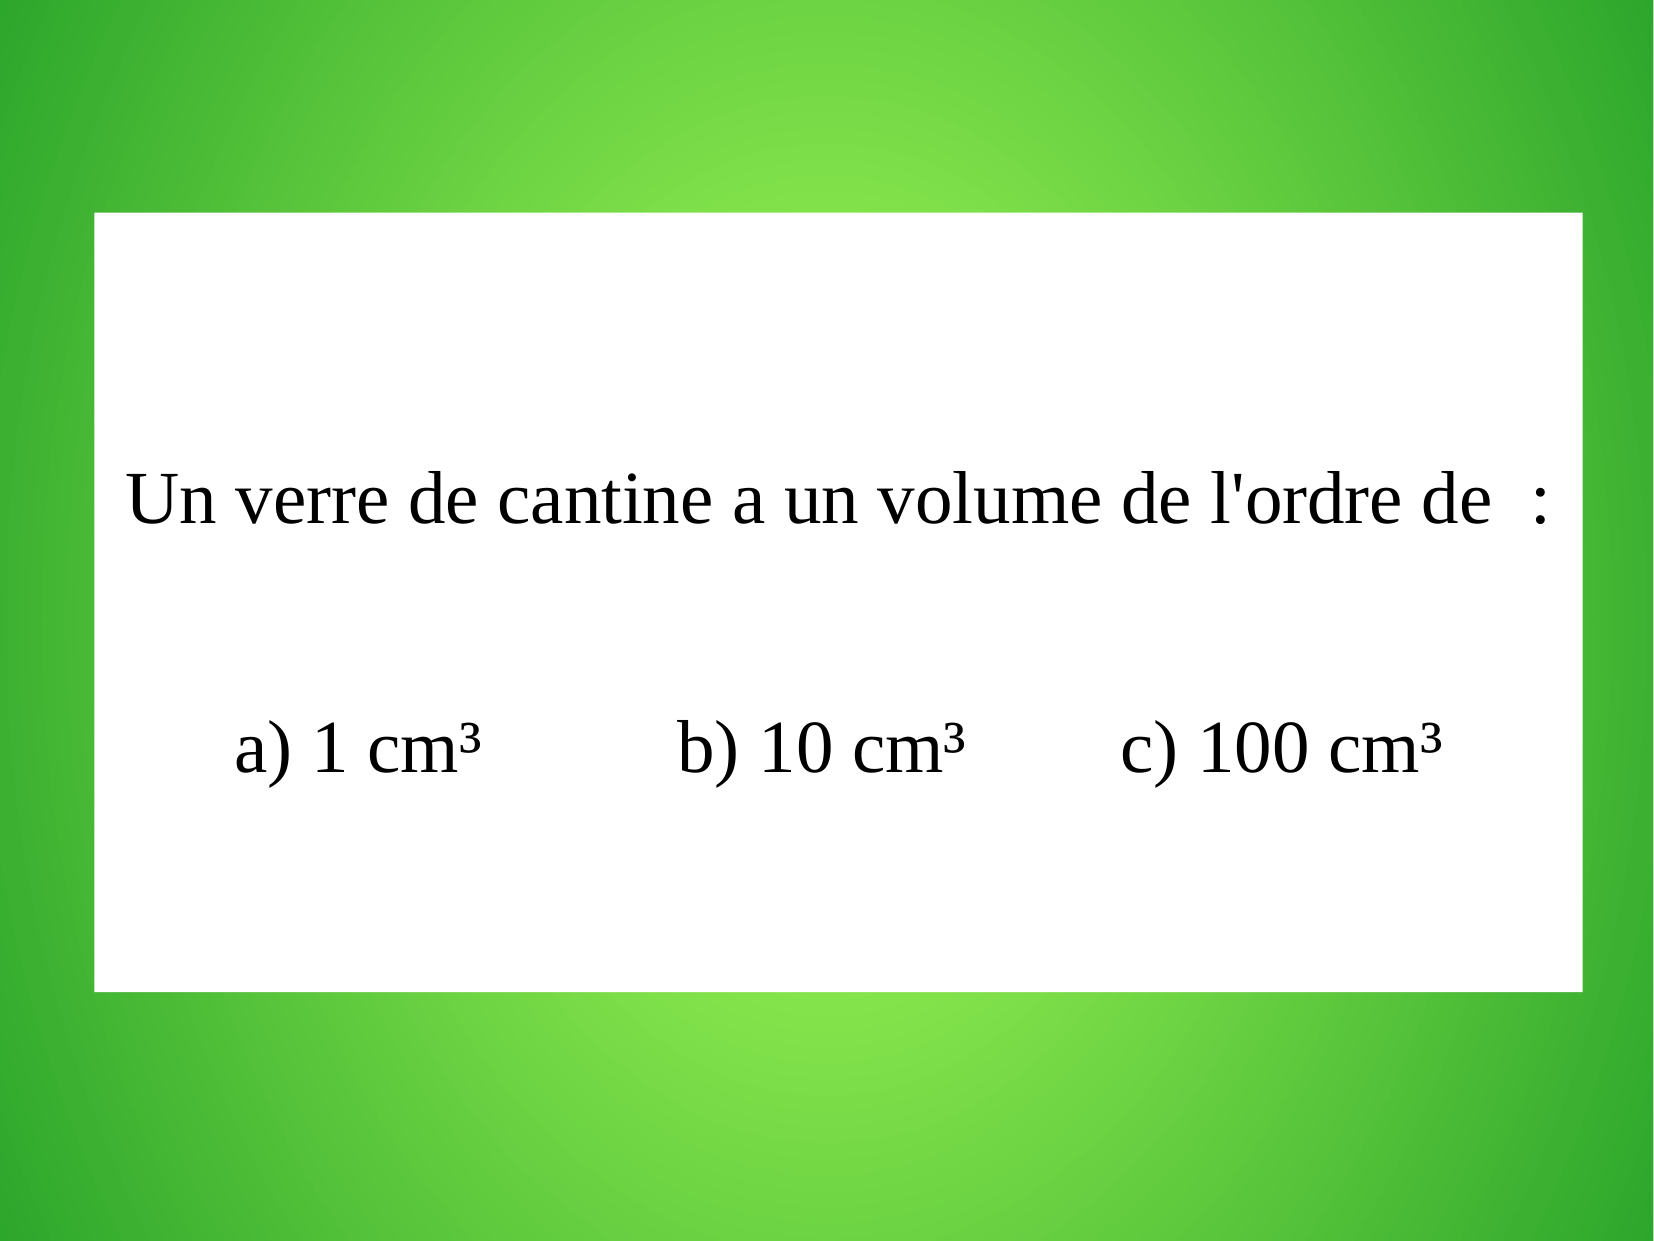

# Un verre de cantine a un volume de l'ordre de  :
a) 1 cm³			b) 10 cm³			c) 100 cm³